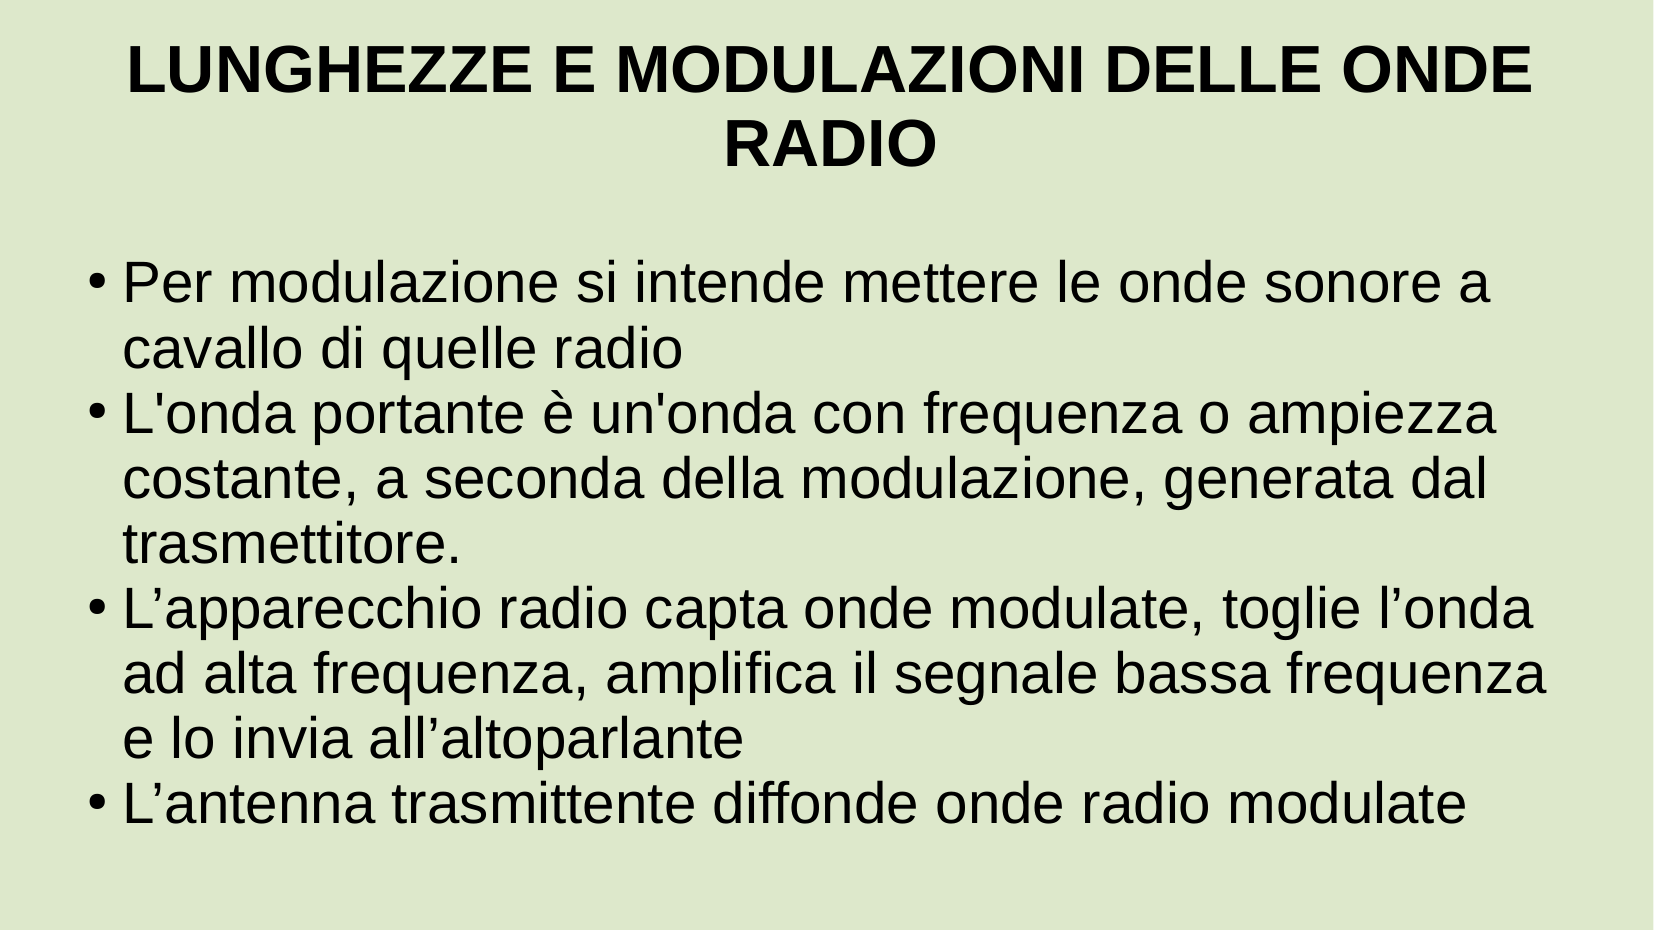

# LUNGHEZZE E MODULAZIONI DELLE ONDE RADIO
Per modulazione si intende mettere le onde sonore a cavallo di quelle radio
L'onda portante è un'onda con frequenza o ampiezza costante, a seconda della modulazione, generata dal trasmettitore.
L’apparecchio radio capta onde modulate, toglie l’onda ad alta frequenza, amplifica il segnale bassa frequenza e lo invia all’altoparlante
L’antenna trasmittente diffonde onde radio modulate